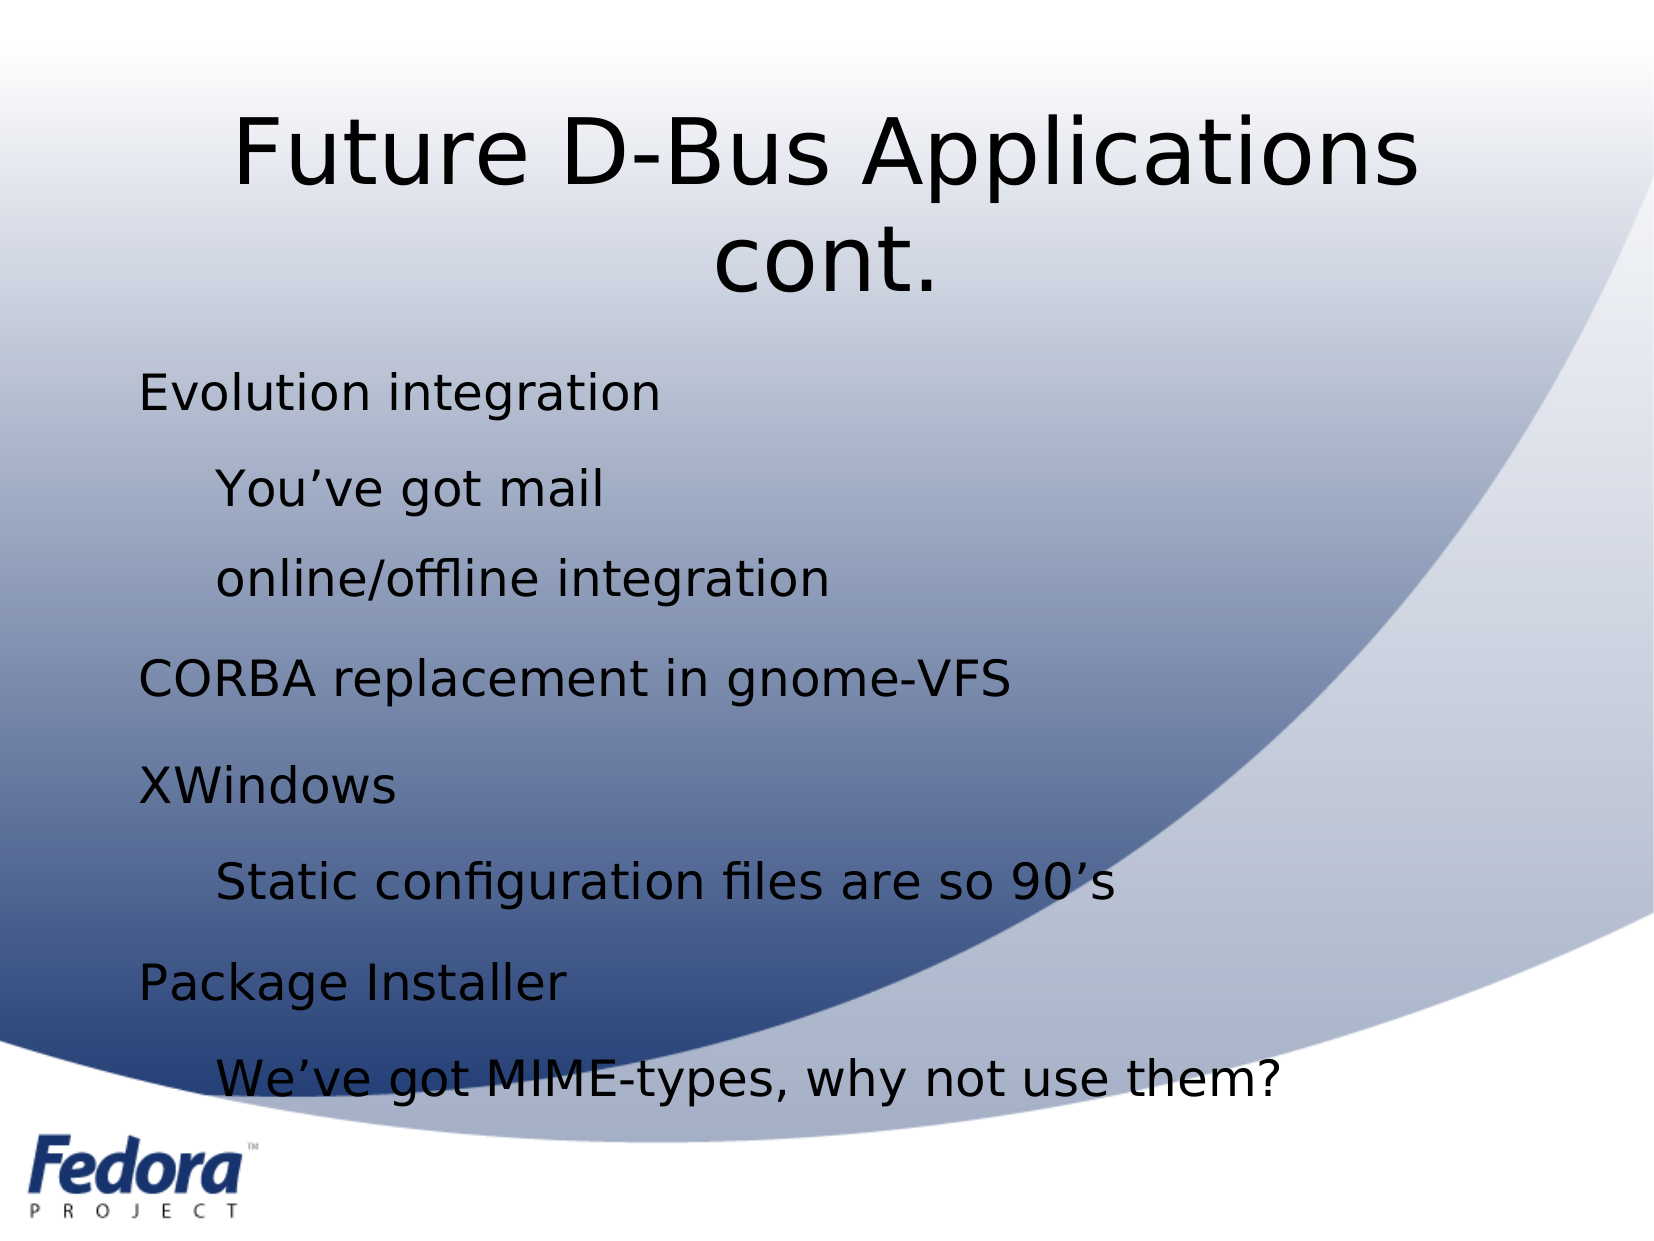

# Future D-Bus Applications cont.
Evolution integration
You’ve got mail
online/offline integration
CORBA replacement in gnome-VFS
XWindows
Static configuration files are so 90’s
Package Installer
We’ve got MIME-types, why not use them?